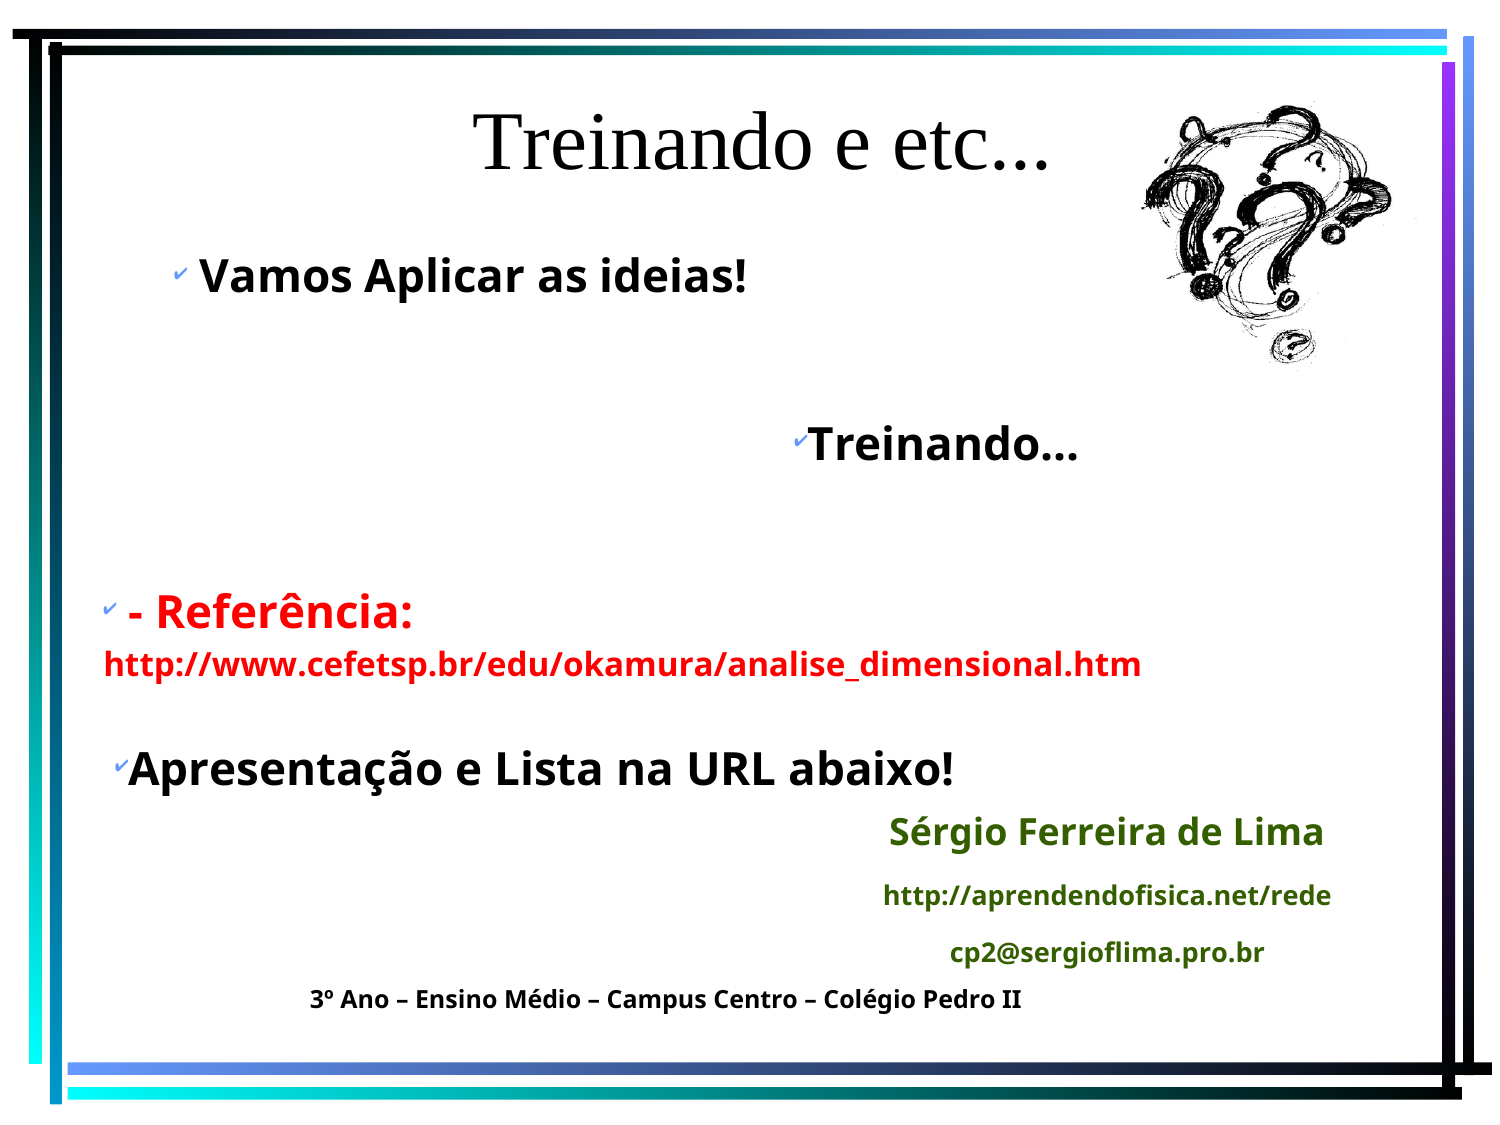

# Treinando e etc...
 Vamos Aplicar as ideias!
Treinando...
 - Referência: http://www.cefetsp.br/edu/okamura/analise_dimensional.htm
Apresentação e Lista na URL abaixo!
Sérgio Ferreira de Lima
http://aprendendofisica.net/rede
cp2@sergioflima.pro.br
3º Ano – Ensino Médio – Campus Centro – Colégio Pedro II